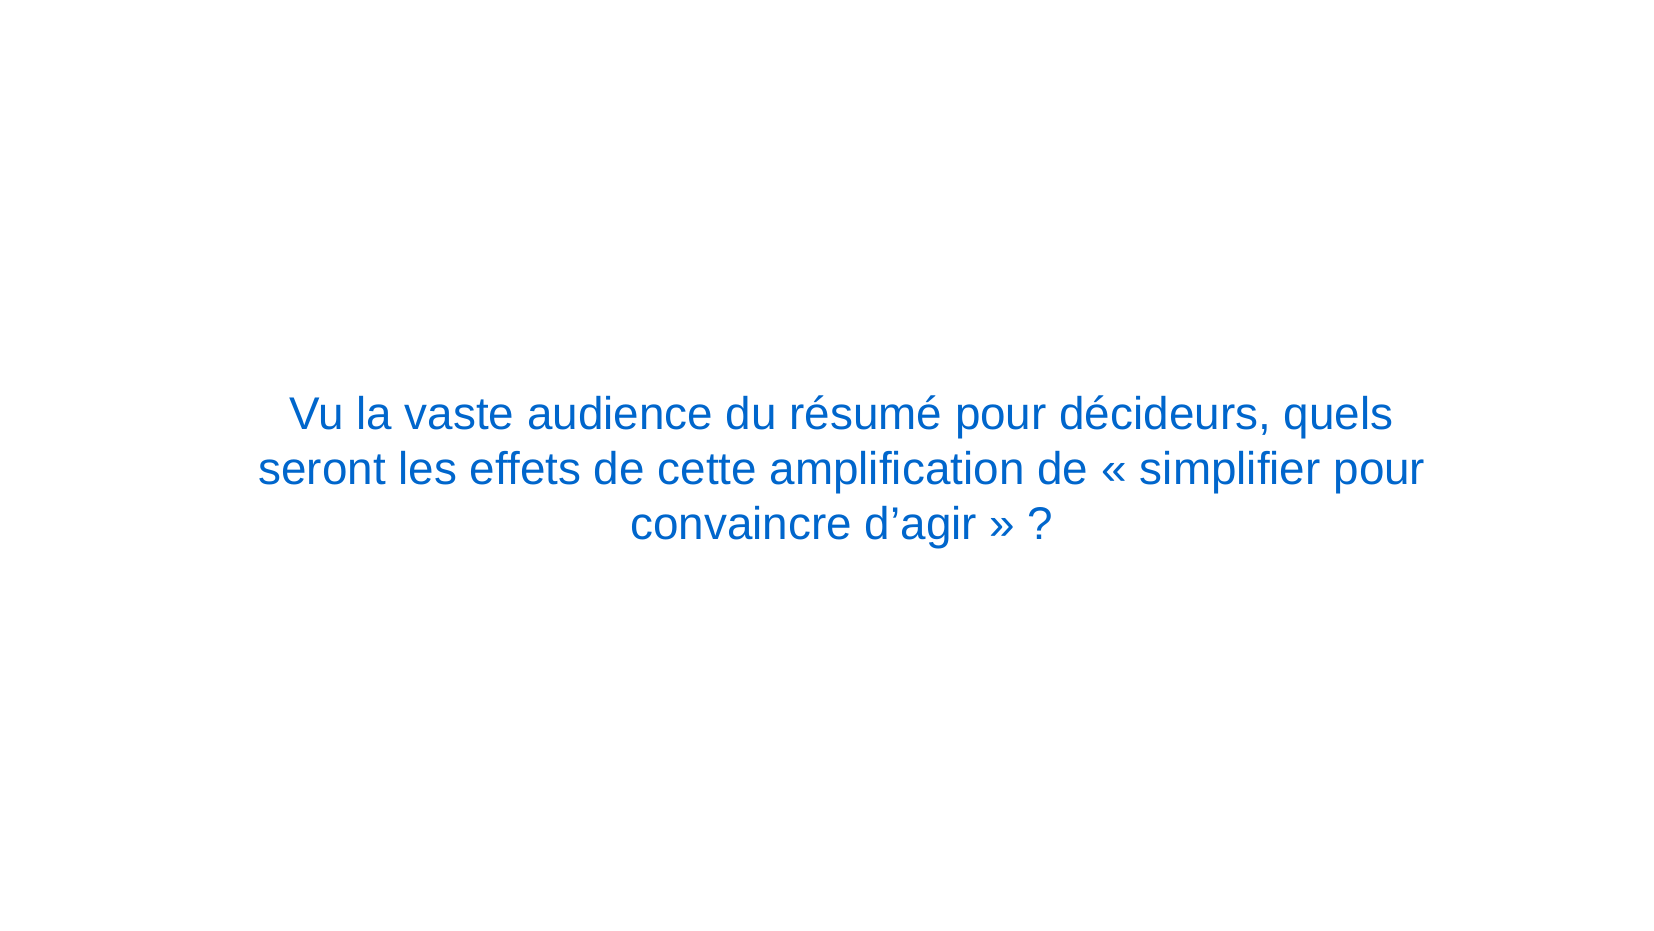

Vu la vaste audience du résumé pour décideurs, quels seront les effets de cette amplification de « simplifier pour convaincre d’agir » ?